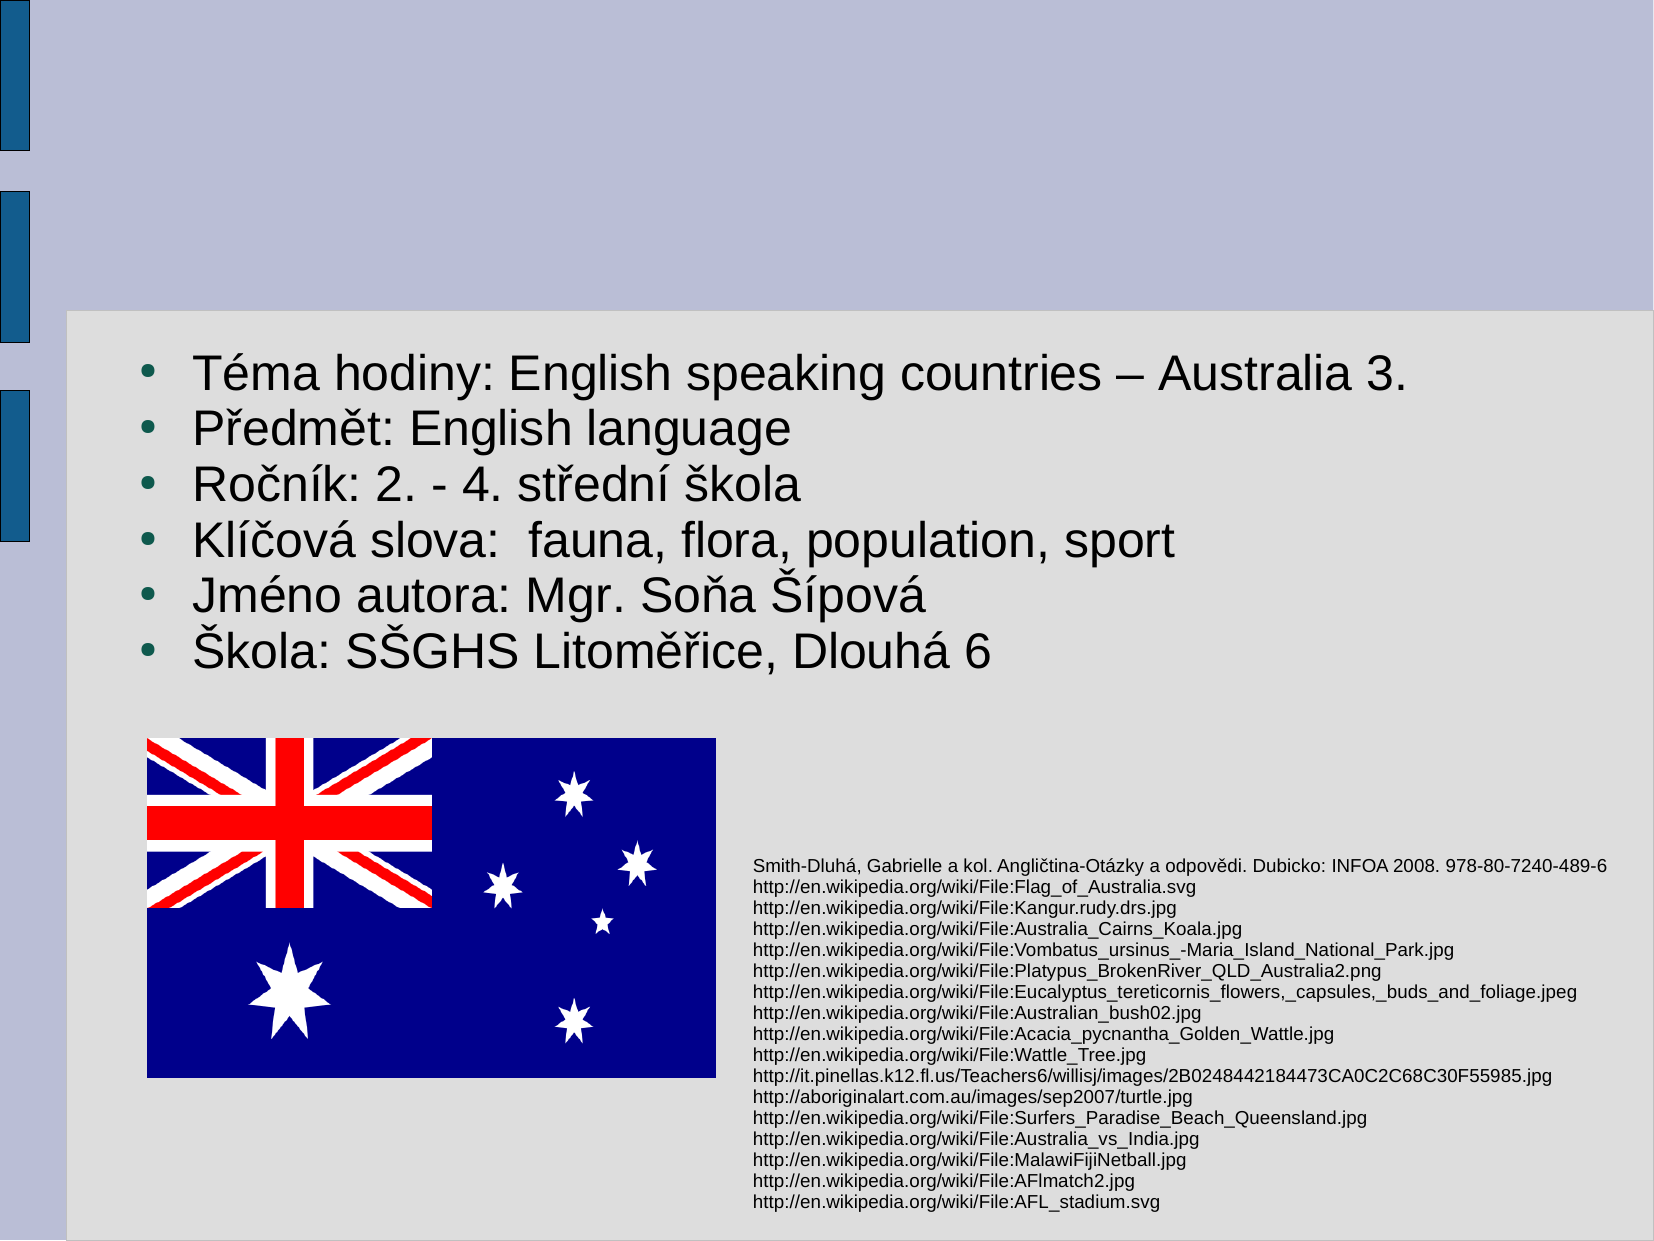

# Téma hodiny: English speaking countries – Australia 3.
Předmět: English language
Ročník: 2. - 4. střední škola
Klíčová slova: fauna, flora, population, sport
Jméno autora: Mgr. Soňa Šípová
Škola: SŠGHS Litoměřice, Dlouhá 6
Smith-Dluhá, Gabrielle a kol. Angličtina-Otázky a odpovědi. Dubicko: INFOA 2008. 978-80-7240-489-6
http://en.wikipedia.org/wiki/File:Flag_of_Australia.svg
http://en.wikipedia.org/wiki/File:Kangur.rudy.drs.jpg
http://en.wikipedia.org/wiki/File:Australia_Cairns_Koala.jpg
http://en.wikipedia.org/wiki/File:Vombatus_ursinus_-Maria_Island_National_Park.jpg
http://en.wikipedia.org/wiki/File:Platypus_BrokenRiver_QLD_Australia2.png
http://en.wikipedia.org/wiki/File:Eucalyptus_tereticornis_flowers,_capsules,_buds_and_foliage.jpeg
http://en.wikipedia.org/wiki/File:Australian_bush02.jpg
http://en.wikipedia.org/wiki/File:Acacia_pycnantha_Golden_Wattle.jpg
http://en.wikipedia.org/wiki/File:Wattle_Tree.jpg
http://it.pinellas.k12.fl.us/Teachers6/willisj/images/2B0248442184473CA0C2C68C30F55985.jpg
http://aboriginalart.com.au/images/sep2007/turtle.jpg
http://en.wikipedia.org/wiki/File:Surfers_Paradise_Beach_Queensland.jpg
http://en.wikipedia.org/wiki/File:Australia_vs_India.jpg
http://en.wikipedia.org/wiki/File:MalawiFijiNetball.jpg
http://en.wikipedia.org/wiki/File:AFlmatch2.jpg
http://en.wikipedia.org/wiki/File:AFL_stadium.svg